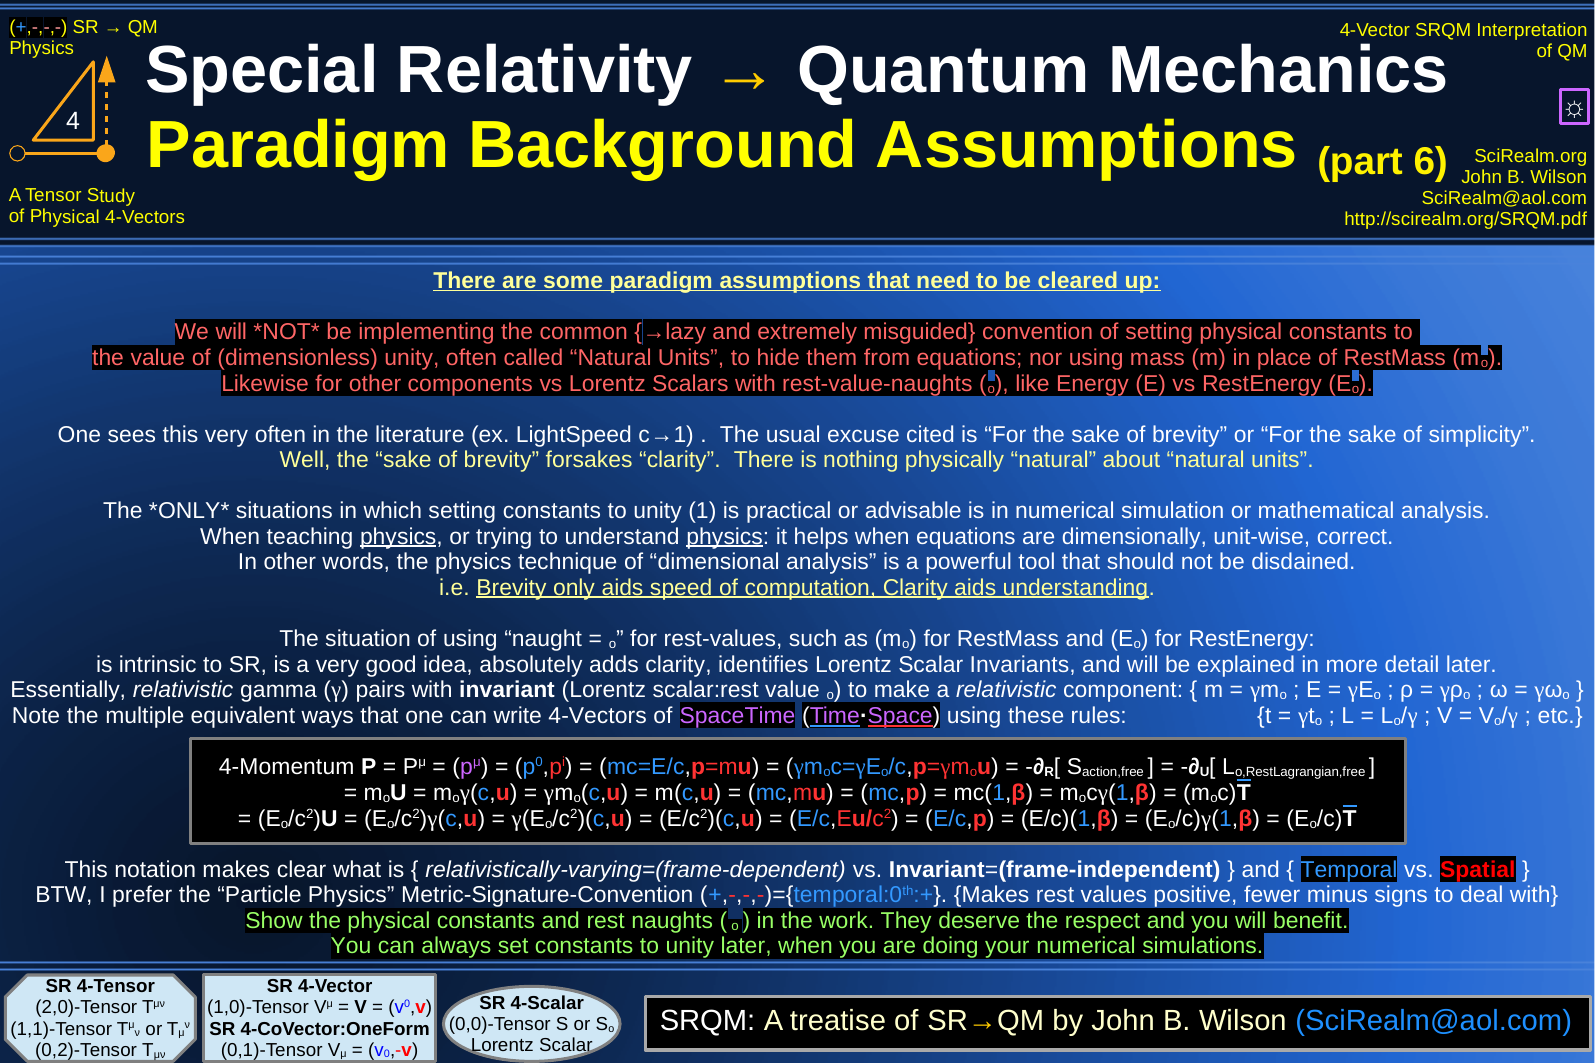

(+,-,-,-) SR → QM
Physics
A Tensor Study
of Physical 4-Vectors
4-Vector SRQM Interpretation
of QM
SciRealm.org
John B. Wilson
SciRealm@aol.com
http://scirealm.org/SRQM.pdf
Special Relativity → Quantum Mechanics
Paradigm Background Assumptions (part 6)
4
☼
# There are some paradigm assumptions that need to be cleared up: We will *NOT* be implementing the common {→lazy and extremely misguided} convention of setting physical constants to the value of (dimensionless) unity, often called “Natural Units”, to hide them from equations; nor using mass (m) in place of RestMass (mo). Likewise for other components vs Lorentz Scalars with rest-value-naughts (o), like Energy (E) vs RestEnergy (Eo). One sees this very often in the literature (ex. LightSpeed c→1) . The usual excuse cited is “For the sake of brevity” or “For the sake of simplicity”. Well, the “sake of brevity” forsakes “clarity”. There is nothing physically “natural” about “natural units”. The *ONLY* situations in which setting constants to unity (1) is practical or advisable is in numerical simulation or mathematical analysis. When teaching physics, or trying to understand physics: it helps when equations are dimensionally, unit-wise, correct. In other words, the physics technique of “dimensional analysis” is a powerful tool that should not be disdained. i.e. Brevity only aids speed of computation, Clarity aids understanding. The situation of using “naught = o” for rest-values, such as (mo) for RestMass and (Eo) for RestEnergy: is intrinsic to SR, is a very good idea, absolutely adds clarity, identifies Lorentz Scalar Invariants, and will be explained in more detail later. Essentially, relativistic gamma (γ) pairs with invariant (Lorentz scalar:rest value o) to make a relativistic component: { m = γmo ; E = γEo ; ρ = γρo ; ω = γωo } Note the multiple equivalent ways that one can write 4-Vectors of SpaceTime (Time·Space) using these rules:		 {t = γto ; L = Lo/γ ; V = Vo/γ ; etc.} 4-Momentum P = Pμ = (pμ) = (p0,pi) = (mc=E/c,p=mu) = (γmoc=γEo/c,p=γmou) = -∂R[ Saction,free ] = -∂U[ Lo,RestLagrangian,free ] = moU = moγ(c,u) = γmo(c,u) = m(c,u) = (mc,mu) = (mc,p) = mc(1,β) = mocγ(1,β) = (moc)T = (Eo/c2)U = (Eo/c2)γ(c,u) = γ(Eo/c2)(c,u) = (E/c2)(c,u) = (E/c,Eu/c2) = (E/c,p) = (E/c)(1,β) = (Eo/c)γ(1,β) = (Eo/c)T This notation makes clear what is { relativistically-varying=(frame-dependent) vs. Invariant=(frame-independent) } and { Temporal vs. Spatial } BTW, I prefer the “Particle Physics” Metric-Signature-Convention (+,-,-,-)={temporal:0th:+}. {Makes rest values positive, fewer minus signs to deal with} Show the physical constants and rest naughts ( o ) in the work. They deserve the respect and you will benefit. You can always set constants to unity later, when you are doing your numerical simulations.
SR 4-Tensor
(2,0)-Tensor Tμν
(1,1)-Tensor Tμν or Tμν
(0,2)-Tensor Tμν
SR 4-Vector
(1,0)-Tensor Vμ = V = (v0,v)
SR 4-CoVector:OneForm
(0,1)-Tensor Vμ = (v0,-v)
SR 4-Scalar
(0,0)-Tensor S or So
Lorentz Scalar
SRQM: A treatise of SR→QM by John B. Wilson (SciRealm@aol.com)